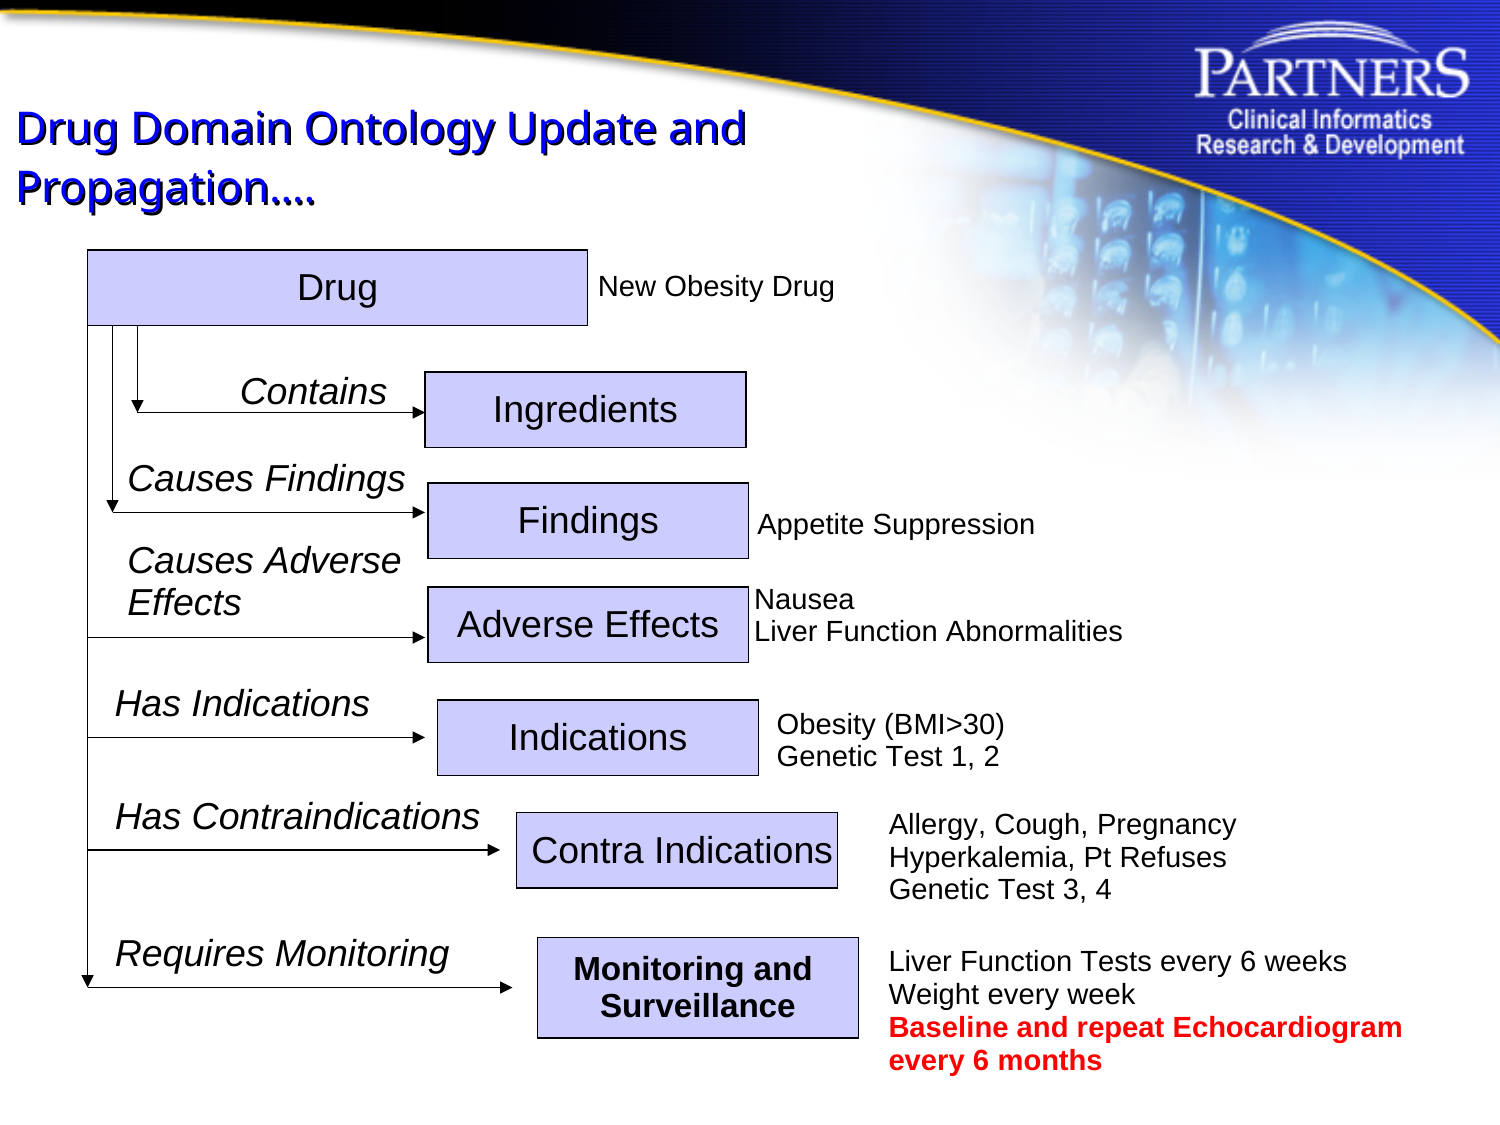

# Drug Domain Ontology Update and Propagation….
Drug
New Obesity Drug
Contains
Ingredients
Causes Findings
Findings
Appetite Suppression
Causes Adverse Effects
Nausea
Liver Function Abnormalities
Adverse Effects
Has Indications
Indications
Obesity (BMI>30)
Genetic Test 1, 2
Has Contraindications
Allergy, Cough, Pregnancy
Hyperkalemia, Pt Refuses
Genetic Test 3, 4
Contra Indications
Requires Monitoring
Monitoring and
Surveillance
Liver Function Tests every 6 weeks
Weight every week
Baseline and repeat Echocardiogram
every 6 months